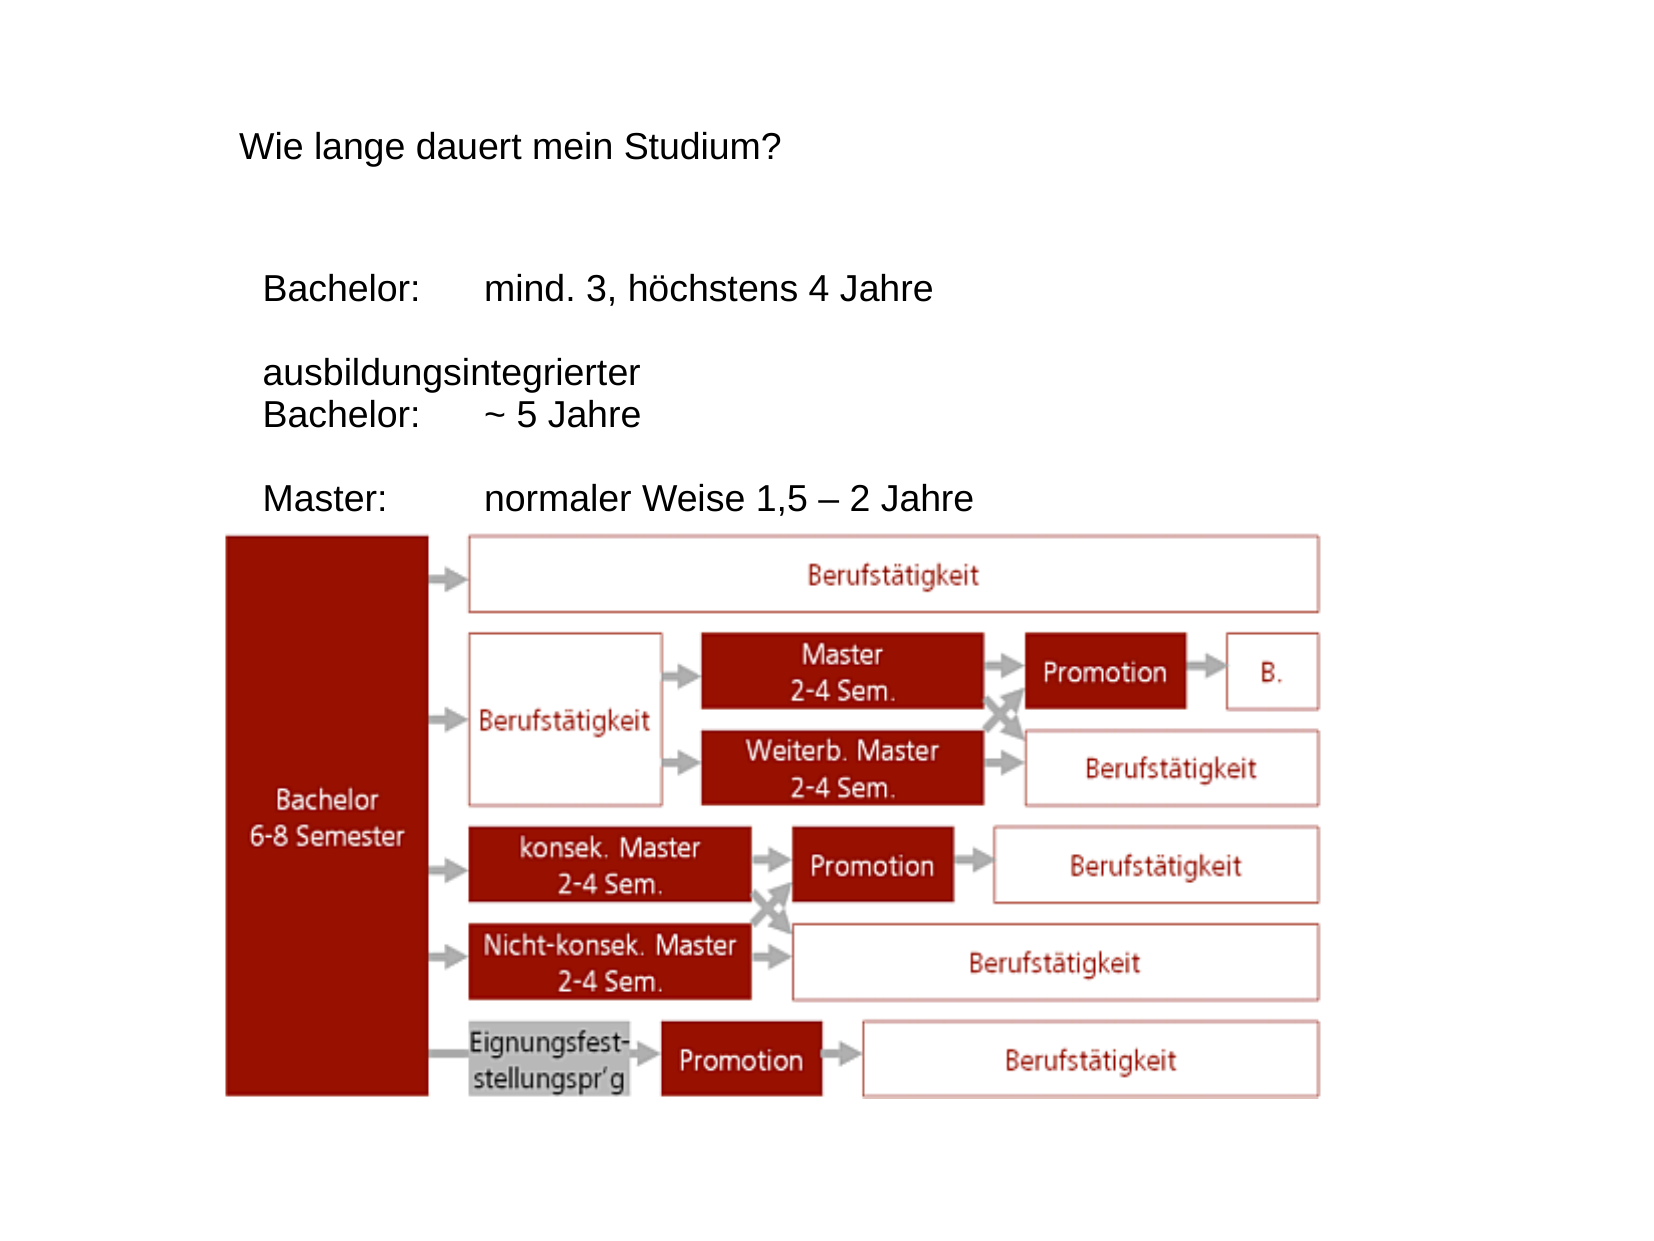

Wie lange dauert mein Studium?
Bachelor: 	mind. 3, höchstens 4 Jahre
ausbildungsintegrierter
Bachelor: 	~ 5 Jahre
Master:		normaler Weise 1,5 – 2 Jahre